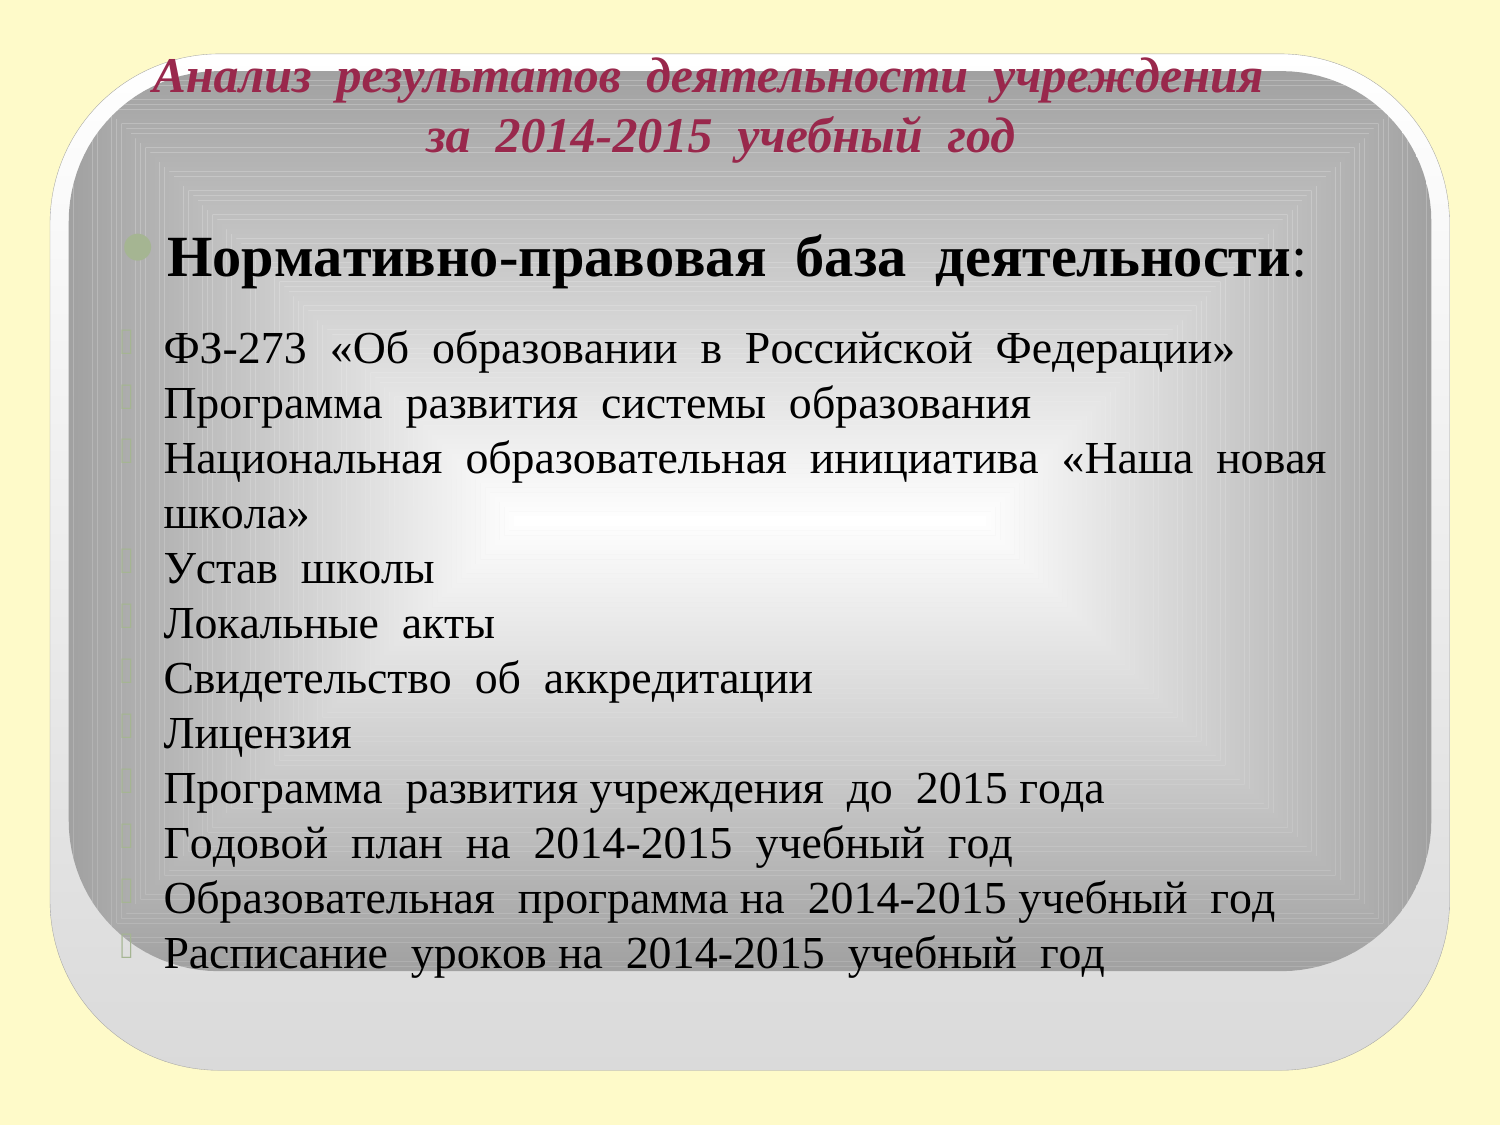

# Анализ результатов деятельности учреждения за 2014-2015 учебный год
Нормативно-правовая база деятельности:
ФЗ-273 «Об образовании в Российской Федерации»
Программа развития системы образования
Национальная образовательная инициатива «Наша новая школа»
Устав школы
Локальные акты
Свидетельство об аккредитации
Лицензия
Программа развития учреждения до 2015 года
Годовой план на 2014-2015 учебный год
Образовательная программа на 2014-2015 учебный год
Расписание уроков на 2014-2015 учебный год